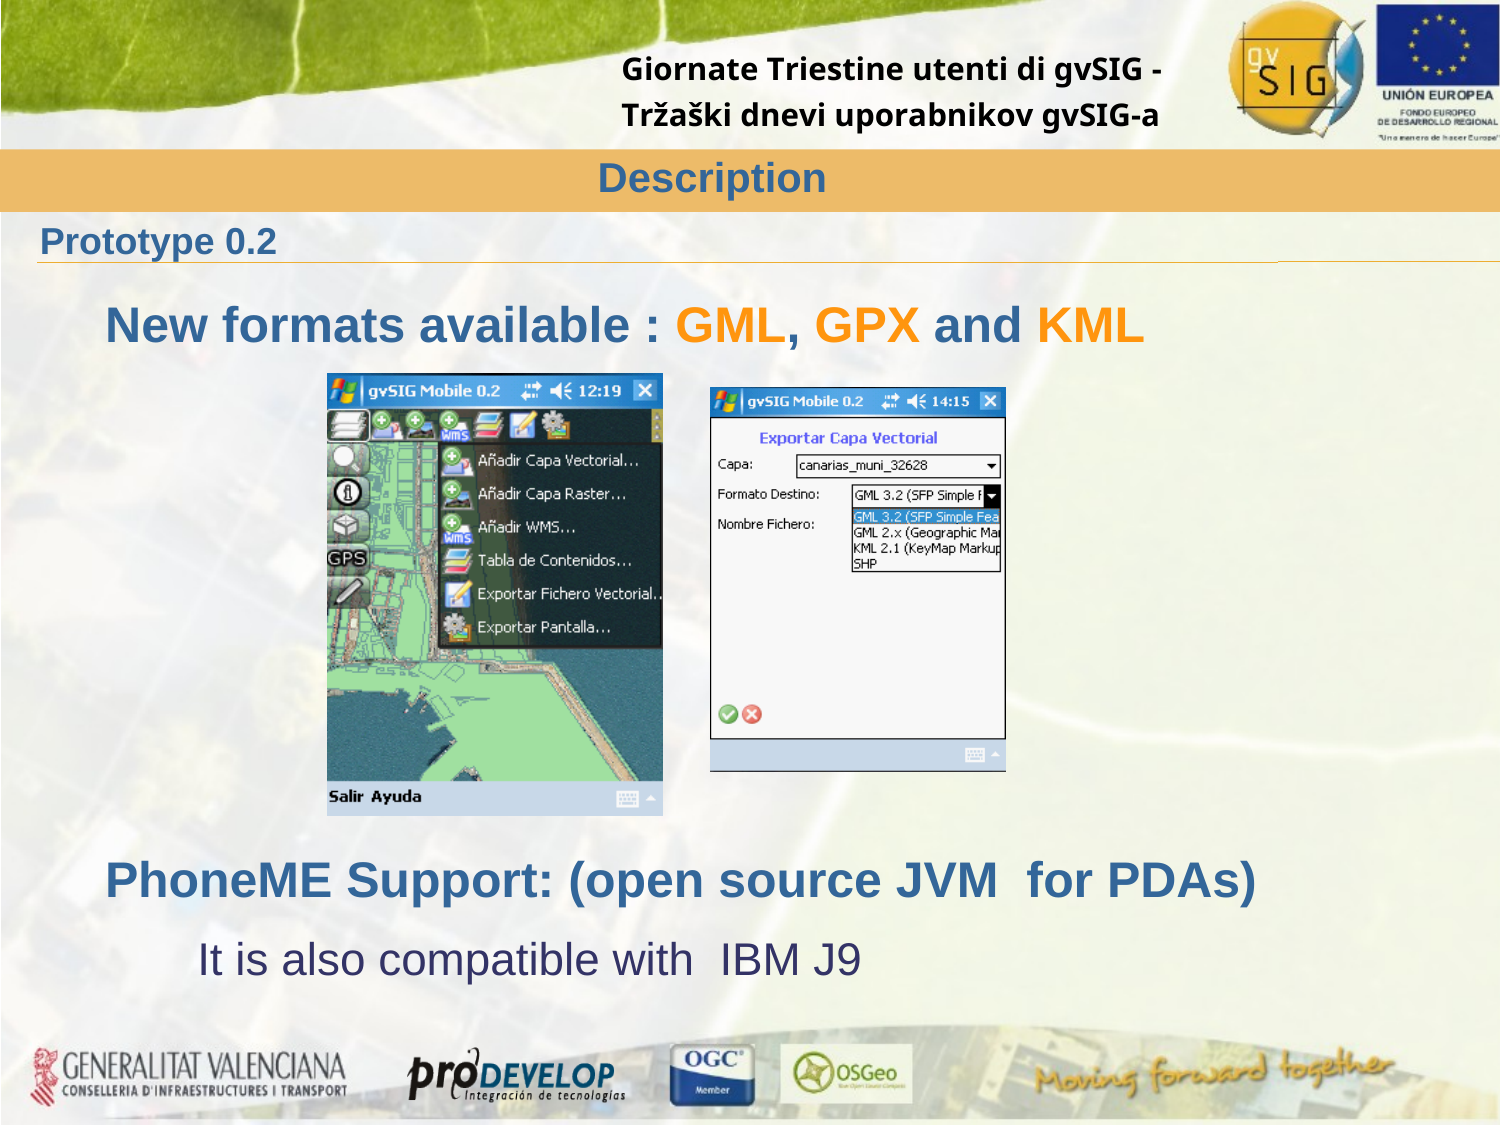

Description
Prototype 0.2
 New formats available : GML, GPX and KML
 PhoneME Support: (open source JVM for PDAs)
It is also compatible with IBM J9